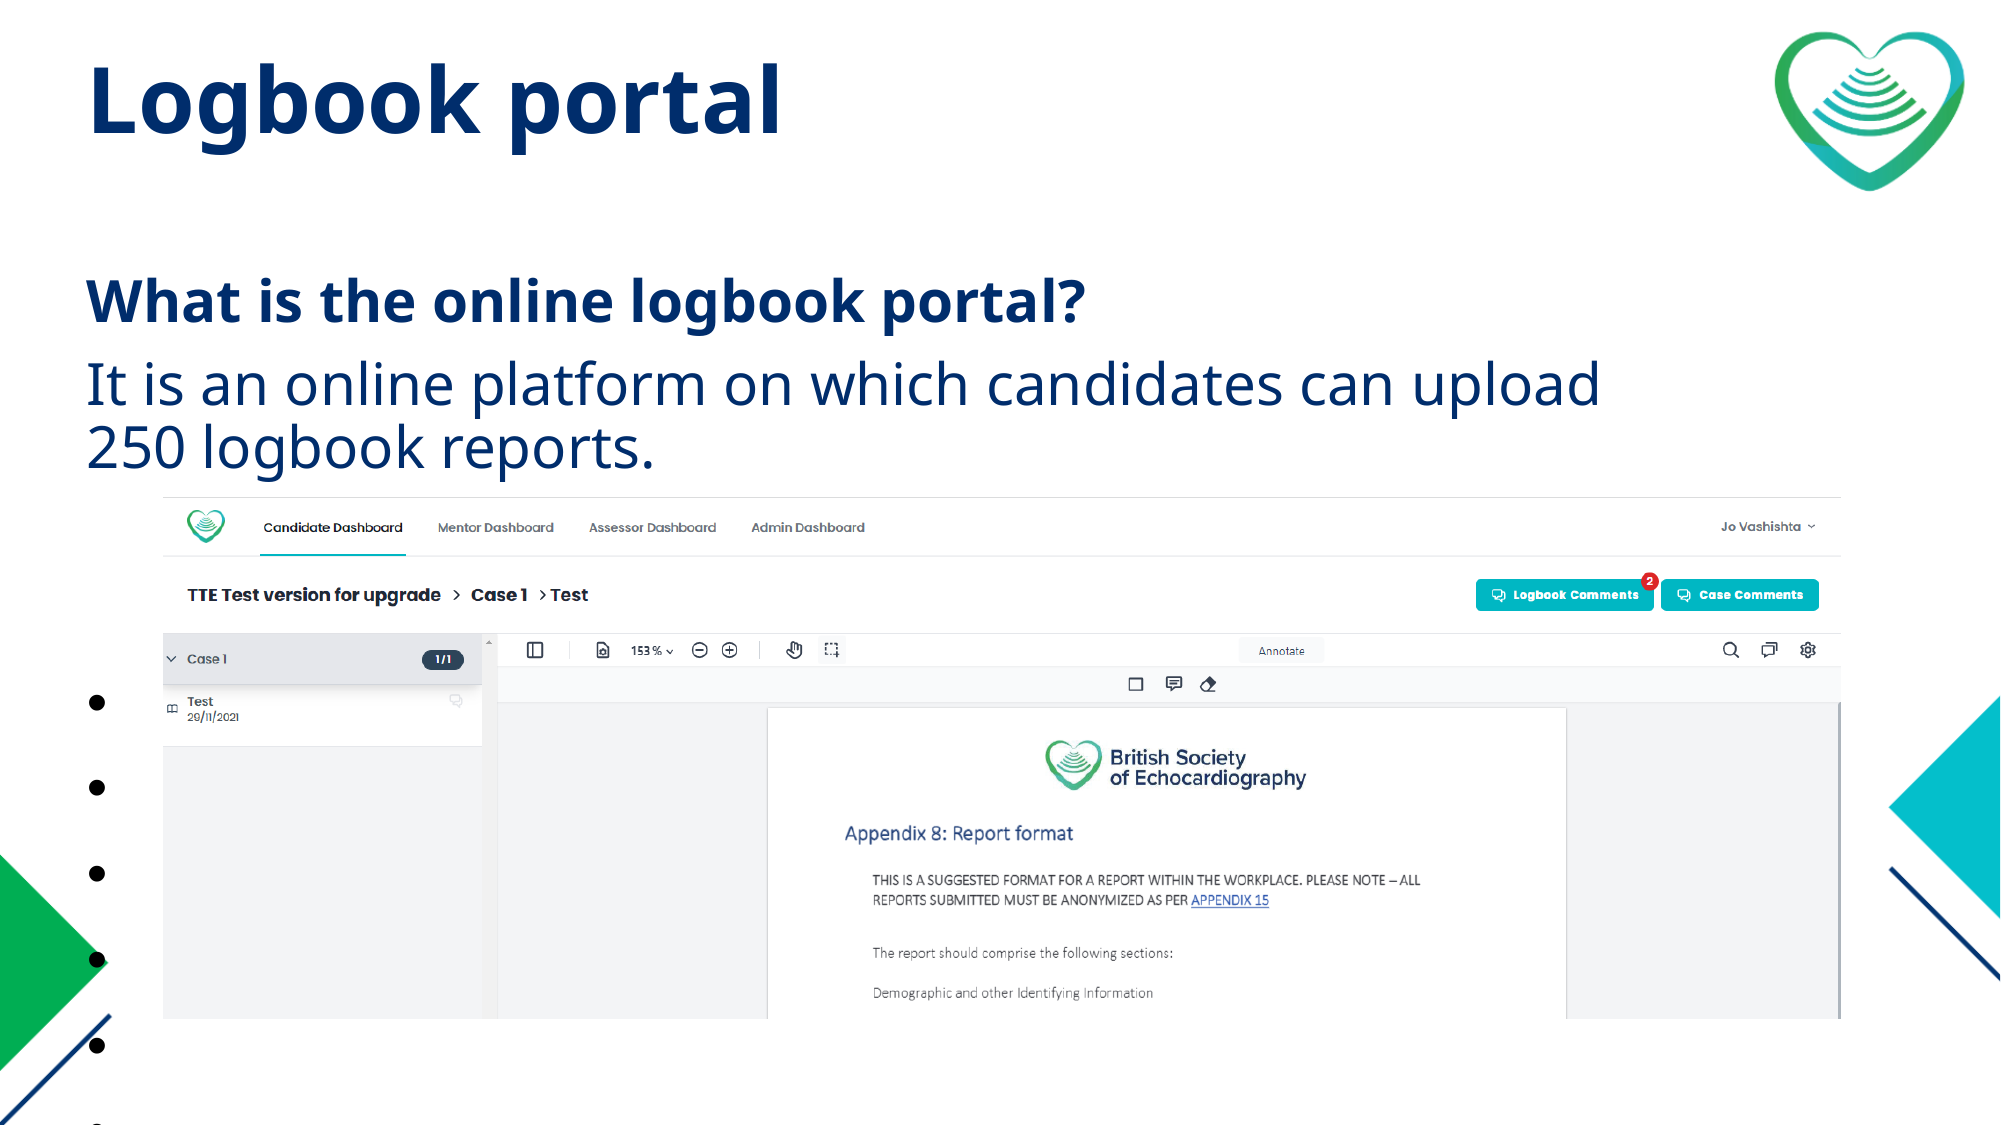

# Logbook portal
What is the online logbook portal?
It is an online platform on which candidates can upload 250 logbook reports.